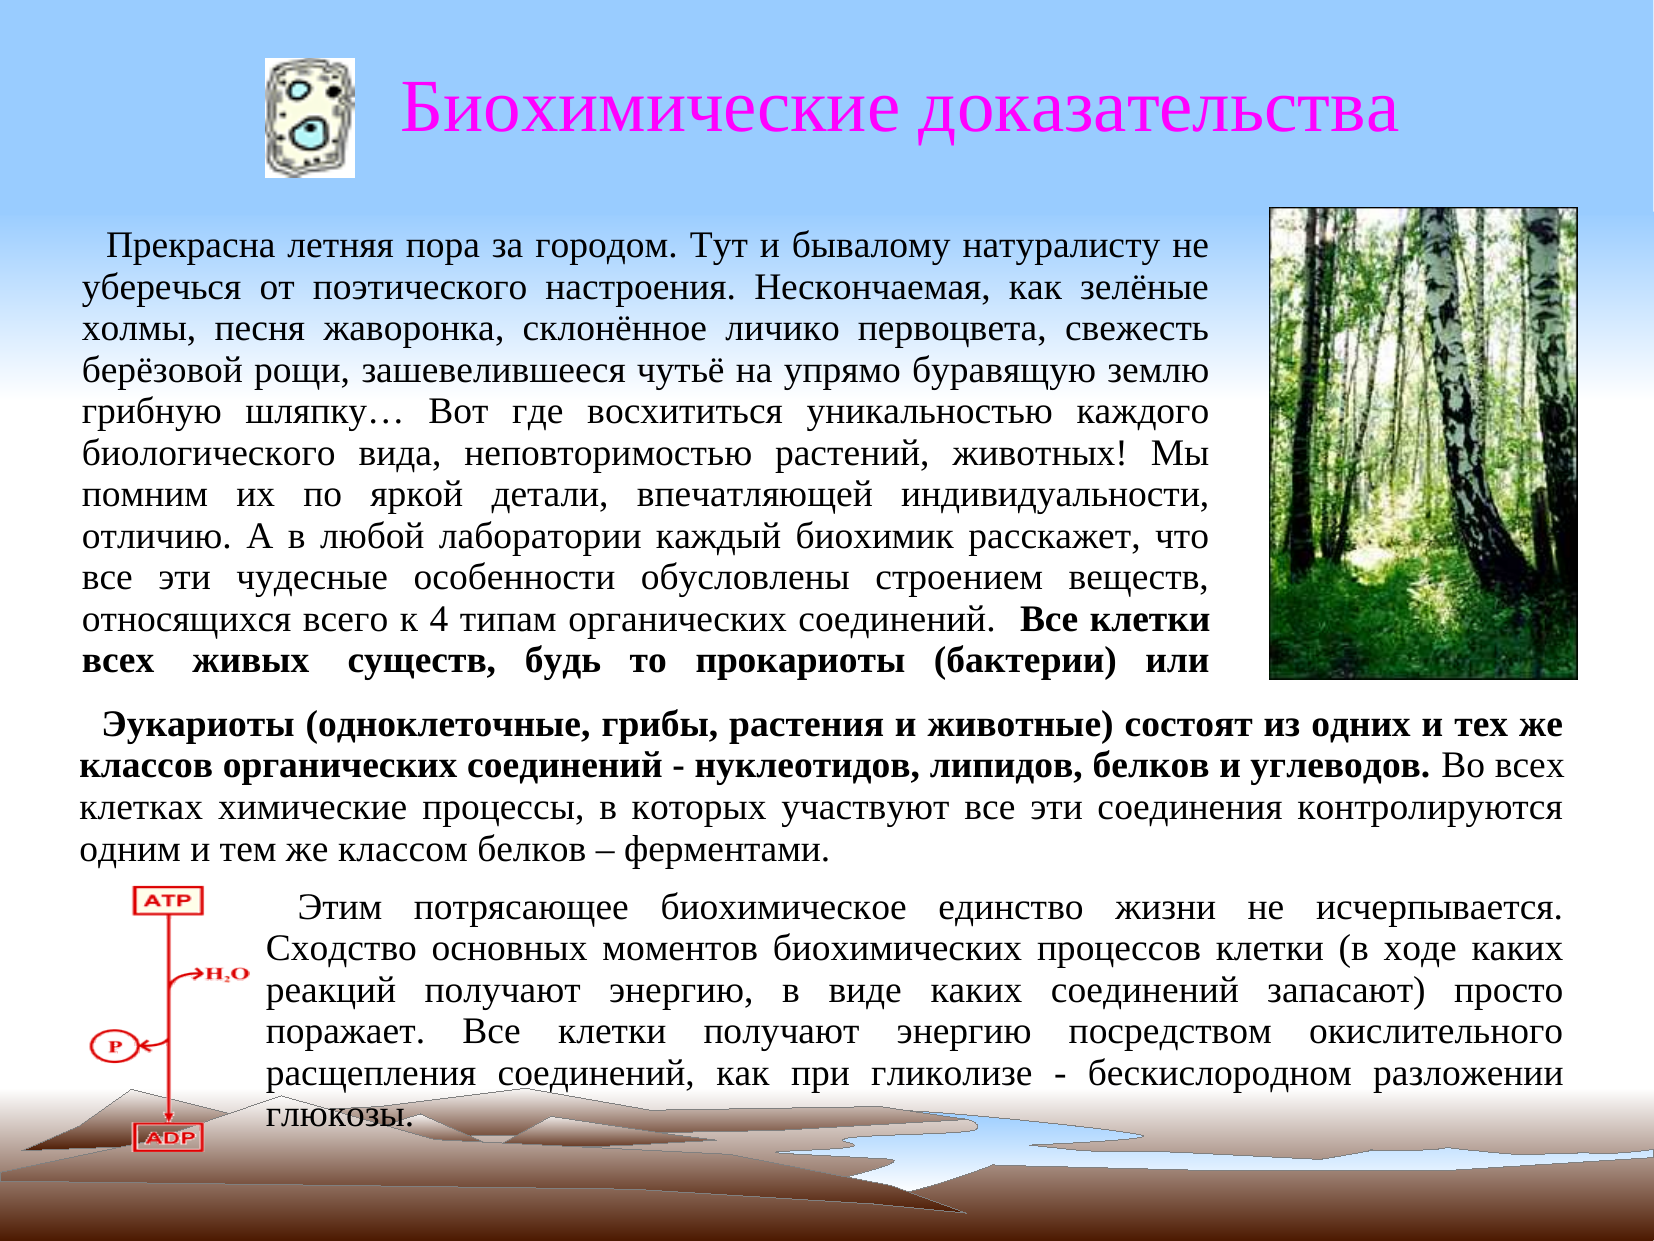

Биохимические доказательства
 Прекрасна летняя пора за городом. Тут и бывалому натуралисту не уберечься от поэтического настроения. Нескончаемая, как зелёные холмы, песня жаворонка, склонённое личико первоцвета, свежесть берёзовой рощи, зашевелившееся чутьё на упрямо буравящую землю грибную шляпку… Вот где восхититься уникальностью каждого биологического вида, неповторимостью растений, животных! Мы помним их по яркой детали, впечатляющей индивидуальности, отличию. А в любой лаборатории каждый биохимик расскажет, что все эти чудесные особенности обусловлены строением веществ, относящихся всего к 4 типам органических соединений. Все клетки всех живых существ, будь то прокариоты (бактерии) или
 Эукариоты (одноклеточные, грибы, растения и животные) состоят из одних и тех же классов органических соединений - нуклеотидов, липидов, белков и углеводов. Во всех клетках химические процессы, в которых участвуют все эти соединения контролируются одним и тем же классом белков – ферментами.
 Этим потрясающее биохимическое единство жизни не исчерпывается. Сходство основных моментов биохимических процессов клетки (в ходе каких реакций получают энергию, в виде каких соединений запасают) просто поражает. Все клетки получают энергию посредством окислительного расщепления соединений, как при гликолизе - бескислородном разложении глюкозы.